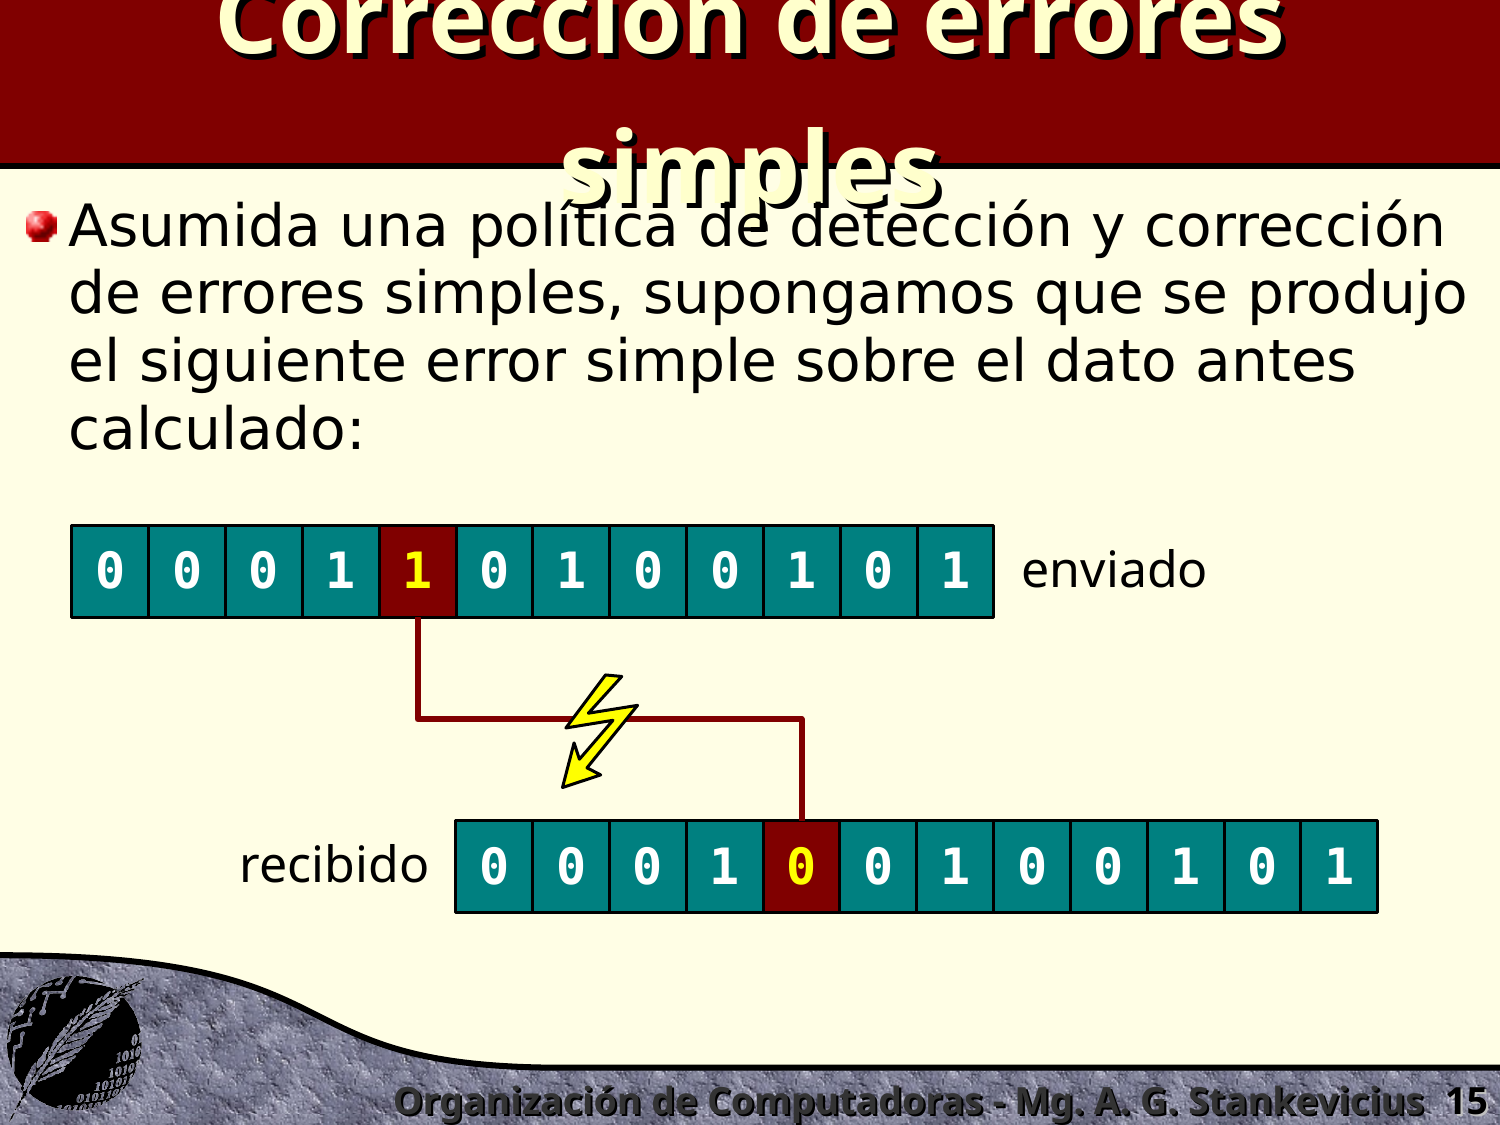

# Corrección de errores simples
Asumida una política de detección y corrección de errores simples, supongamos que se produjo el siguiente error simple sobre el dato antes calculado:
0
0
0
1
1
0
1
0
0
1
0
1
enviado
0
0
0
1
0
0
1
0
0
1
0
1
recibido
15